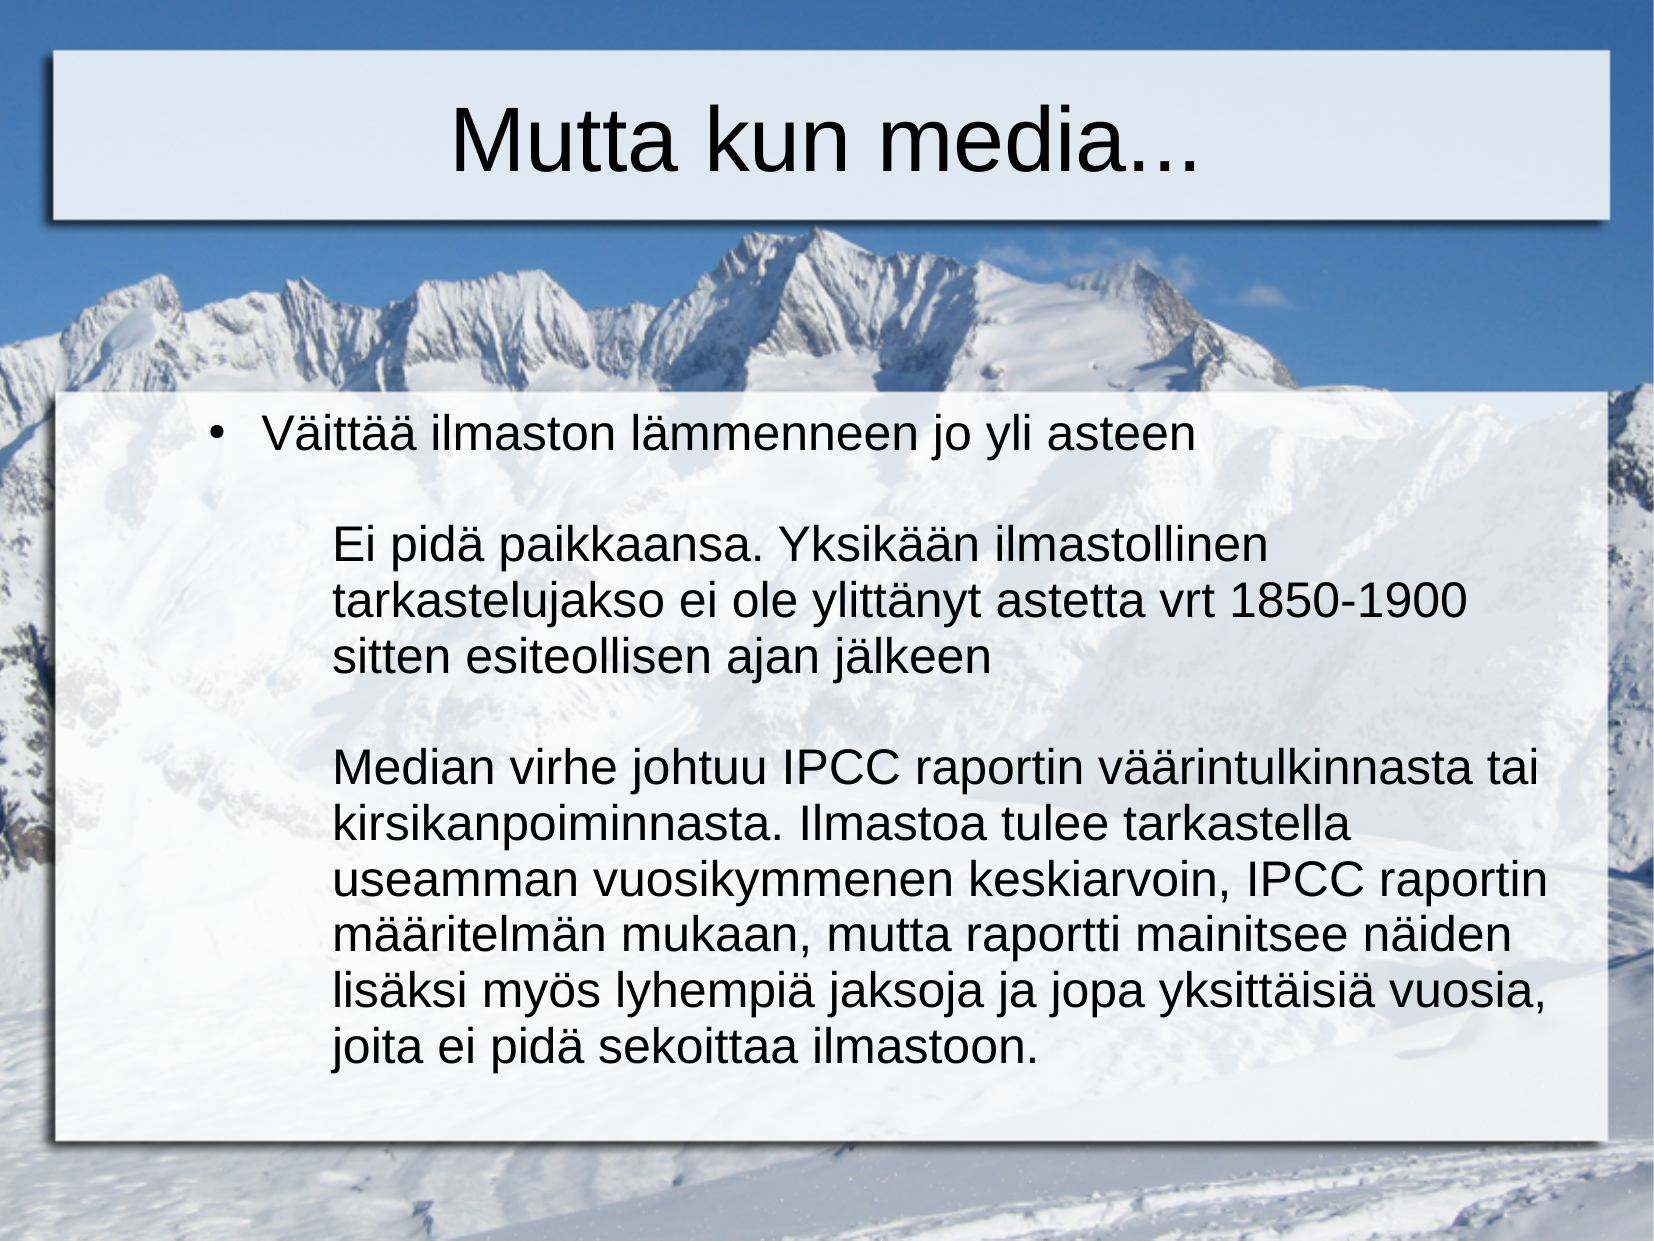

# Mutta kun media...
Väittää ilmaston lämmenneen jo yli asteen
Ei pidä paikkaansa. Yksikään ilmastollinen tarkastelujakso ei ole ylittänyt astetta vrt 1850-1900 sitten esiteollisen ajan jälkeen
Median virhe johtuu IPCC raportin väärintulkinnasta tai kirsikanpoiminnasta. Ilmastoa tulee tarkastella useamman vuosikymmenen keskiarvoin, IPCC raportin määritelmän mukaan, mutta raportti mainitsee näiden lisäksi myös lyhempiä jaksoja ja jopa yksittäisiä vuosia, joita ei pidä sekoittaa ilmastoon.